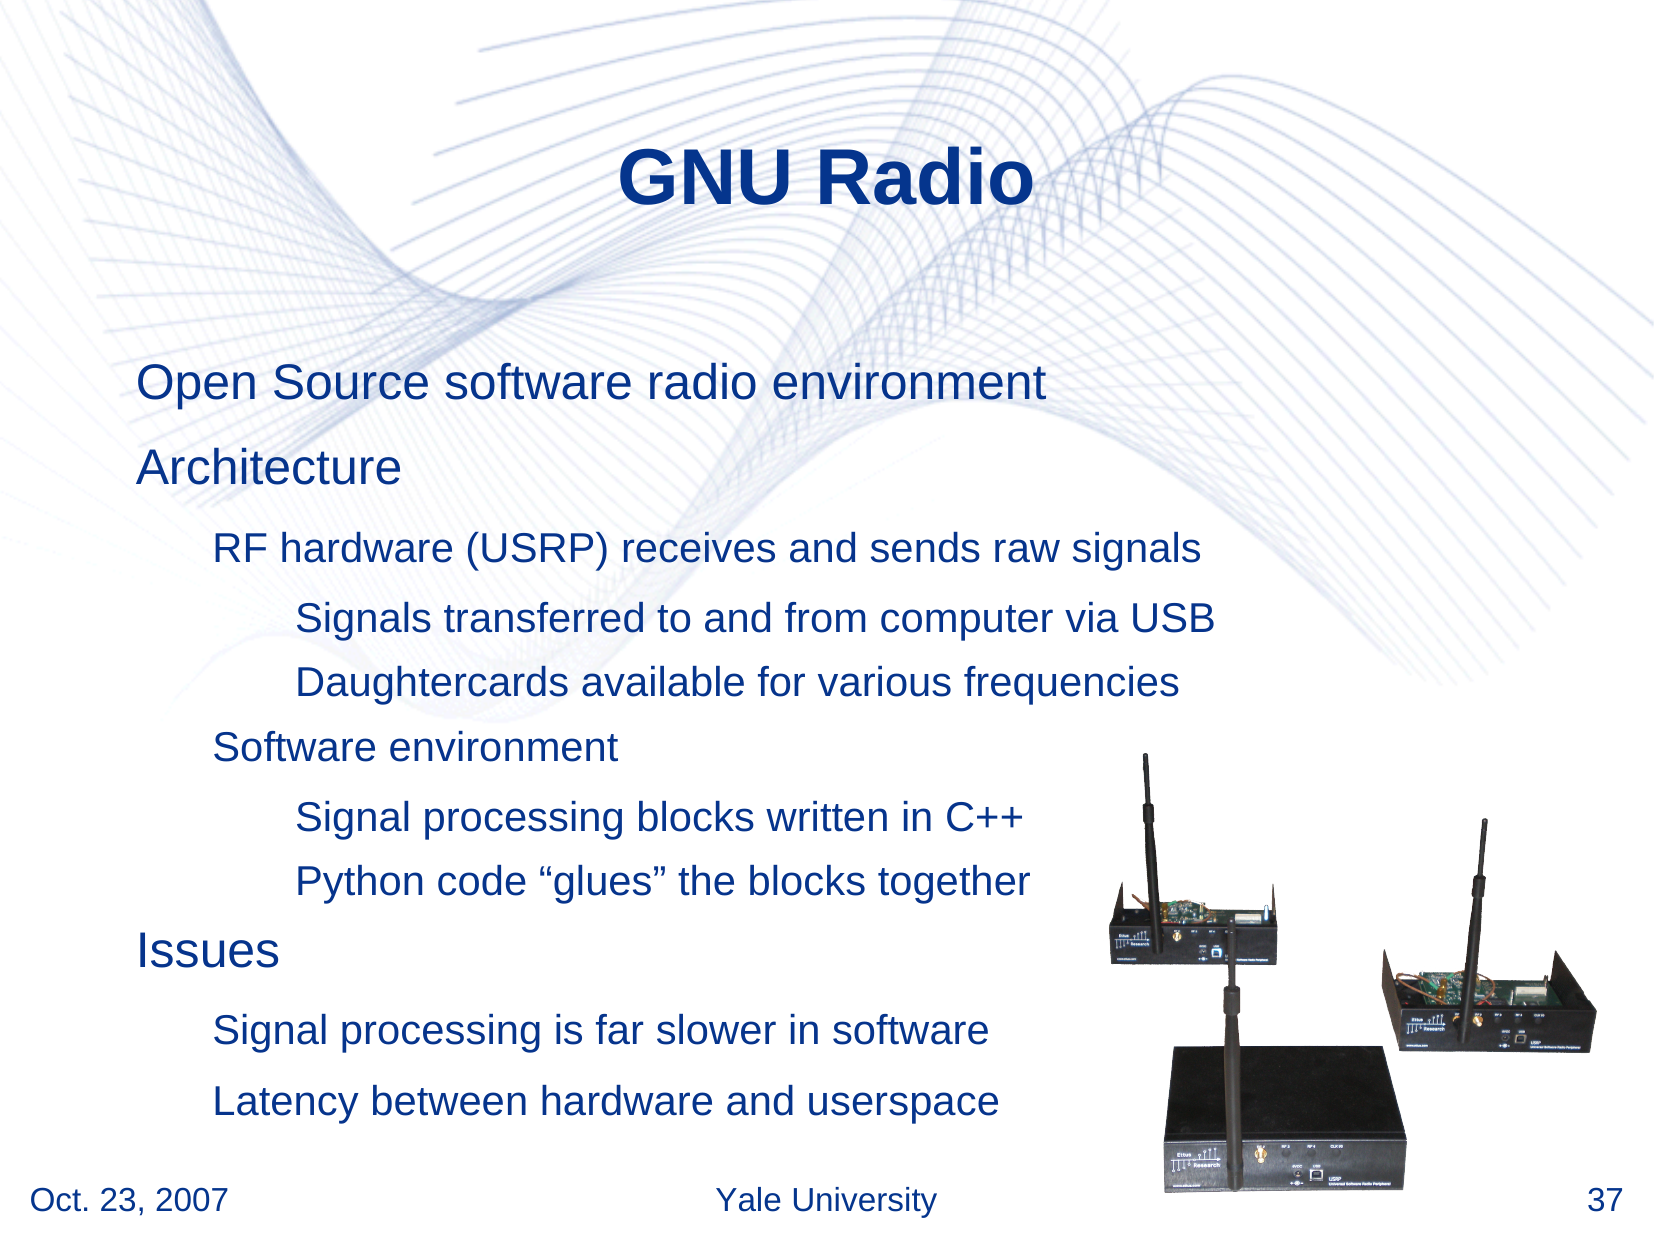

# GNU Radio
Open Source software radio environment
Architecture
RF hardware (USRP) receives and sends raw signals
Signals transferred to and from computer via USB
Daughtercards available for various frequencies
Software environment
Signal processing blocks written in C++
Python code “glues” the blocks together
Issues
Signal processing is far slower in software
Latency between hardware and userspace
Oct. 23, 2007
Yale University
37